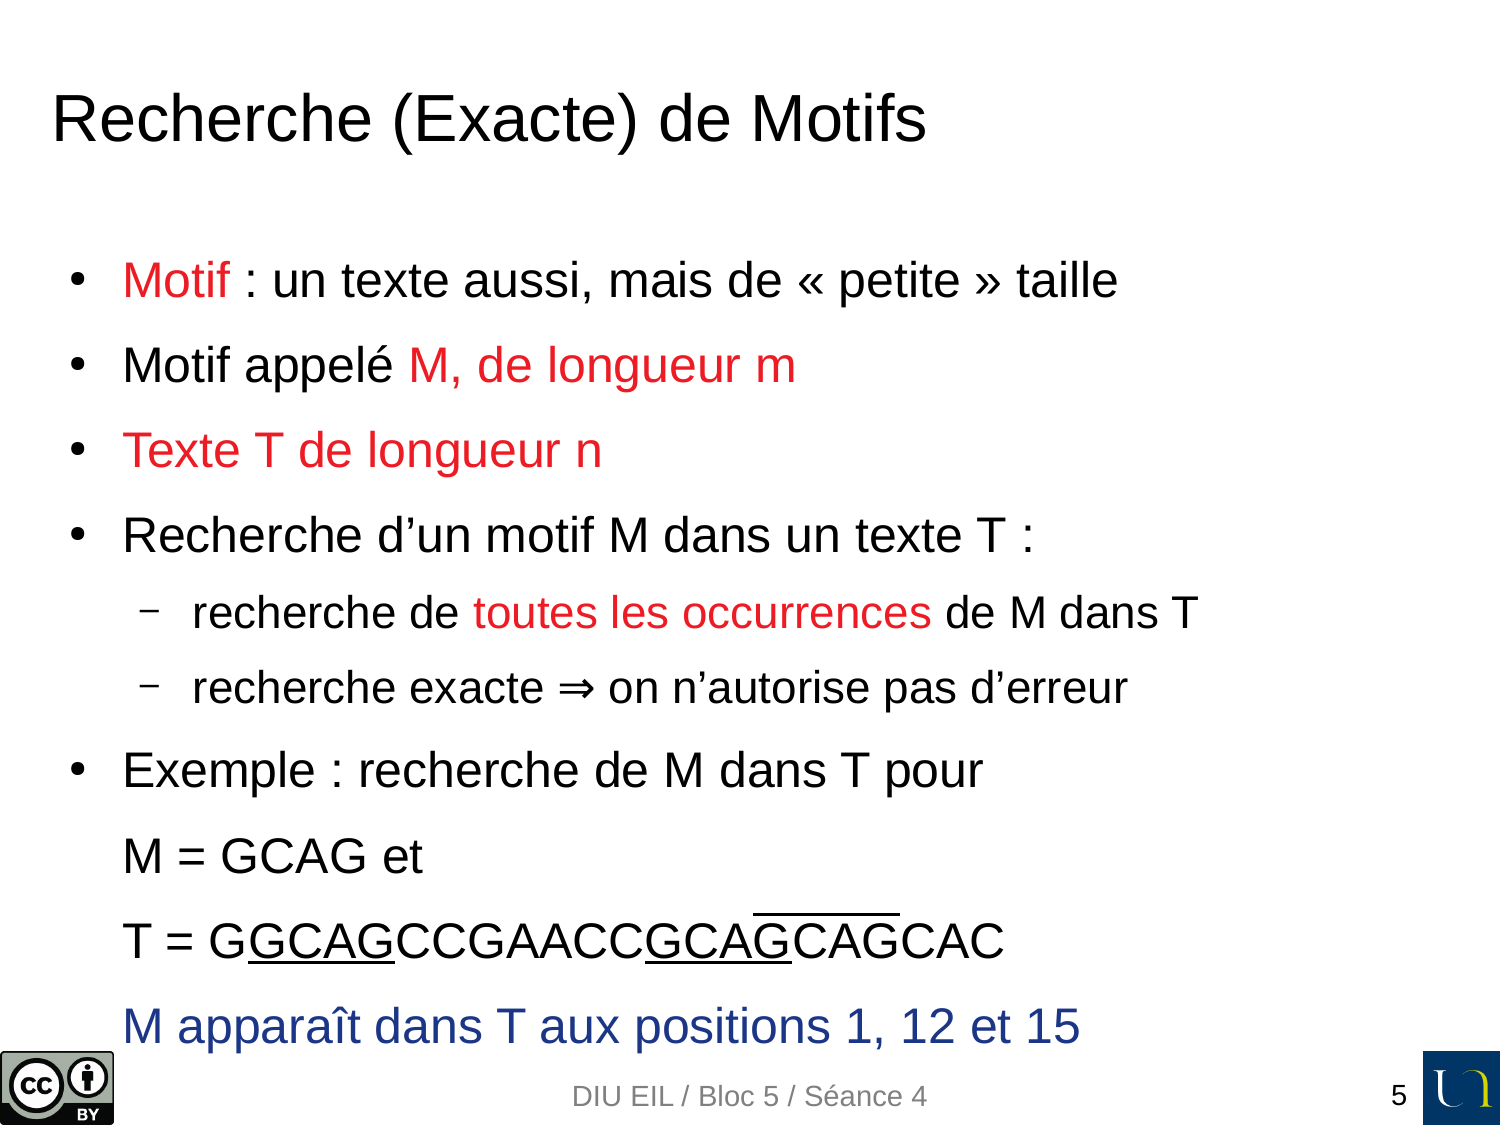

# Recherche (Exacte) de Motifs
Motif : un texte aussi, mais de « petite » taille
Motif appelé M, de longueur m
Texte T de longueur n
Recherche d’un motif M dans un texte T :
recherche de toutes les occurrences de M dans T
recherche exacte ⇒ on n’autorise pas d’erreur
Exemple : recherche de M dans T pour
M = GCAG et
T = GGCAGCCGAACCGCAGCAGCAC
M apparaît dans T aux positions 1, 12 et 15
5